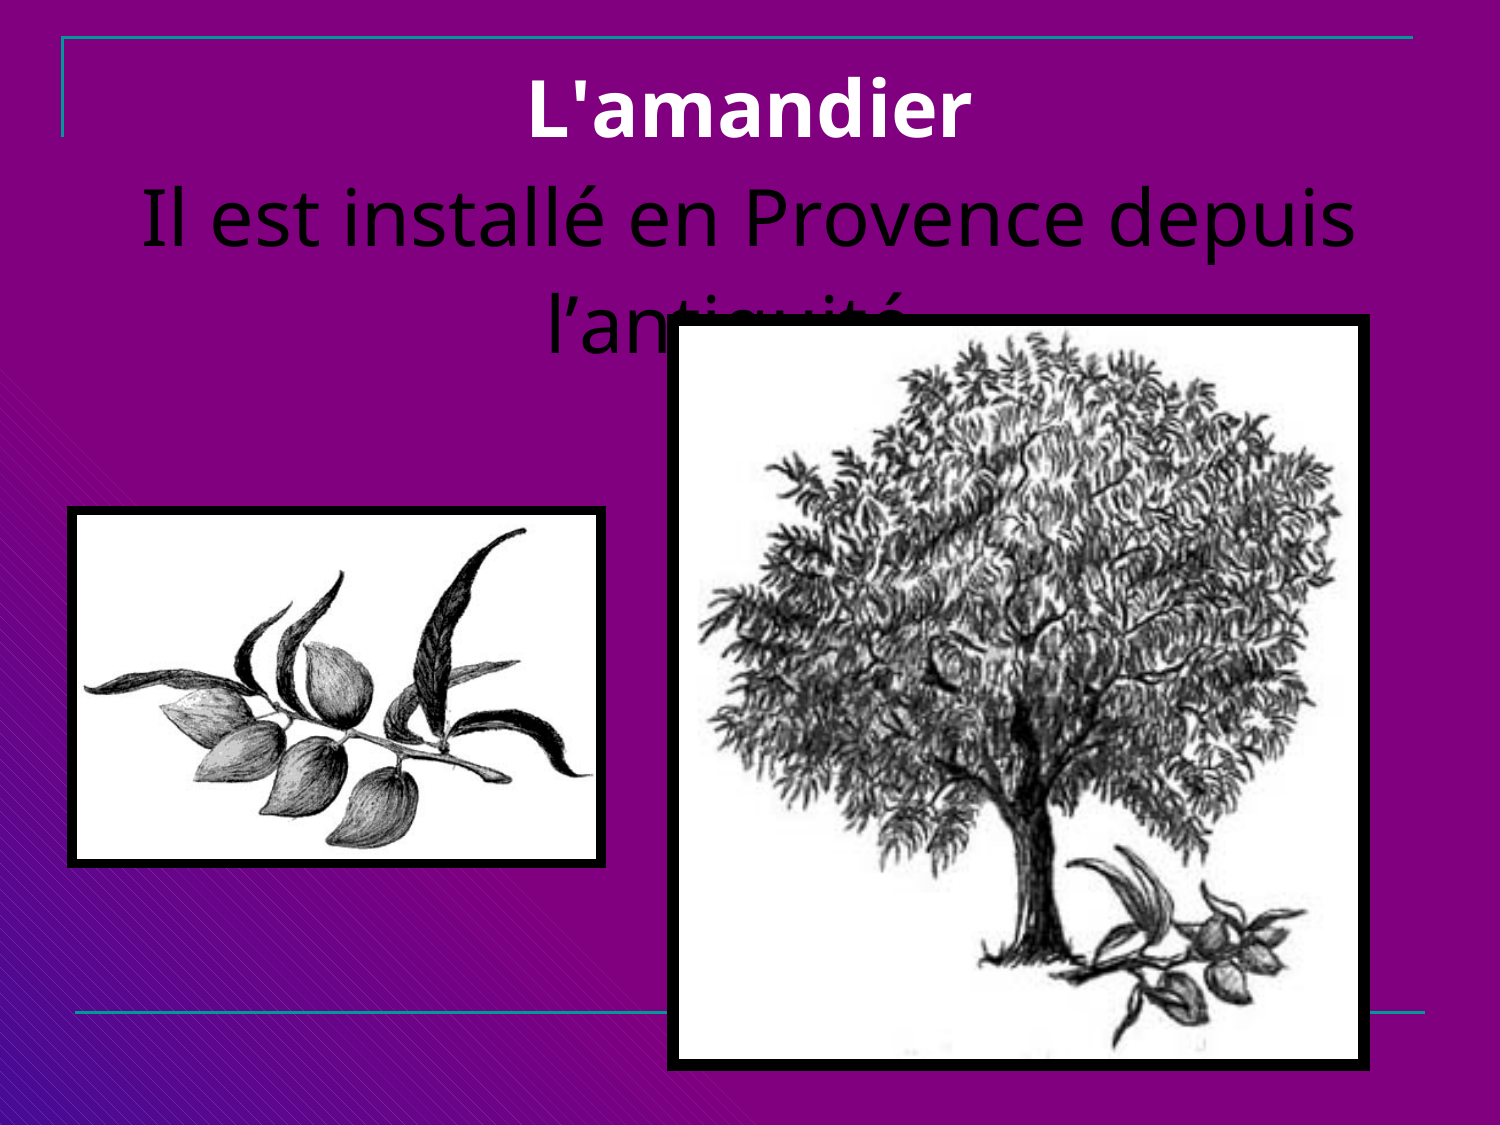

# L'amandier Il est installé en Provence depuis l’antiquité.